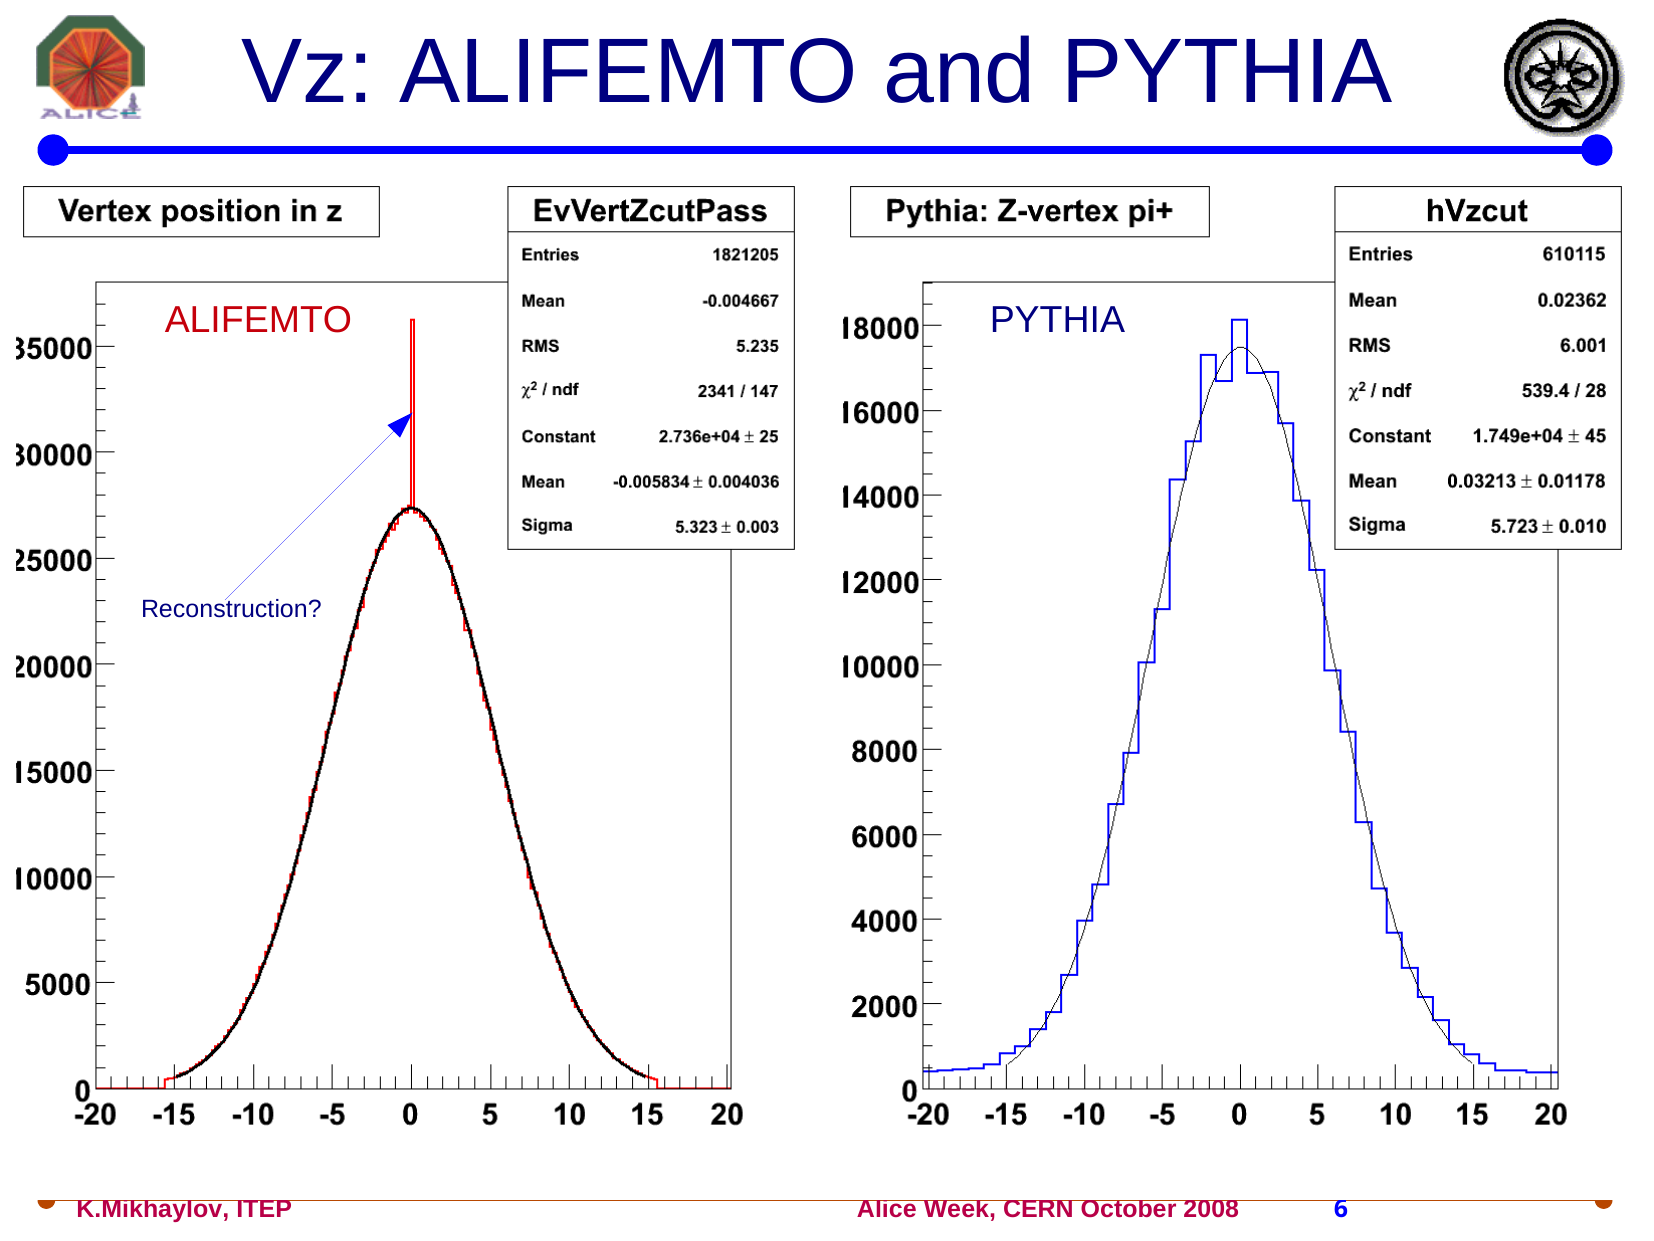

# Vz: ALIFEMTO and PYTHIA
ALIFEMTO
PYTHIA
Reconstruction?
K.Mikhaylov, ITEP Alice Week, CERN October 2008